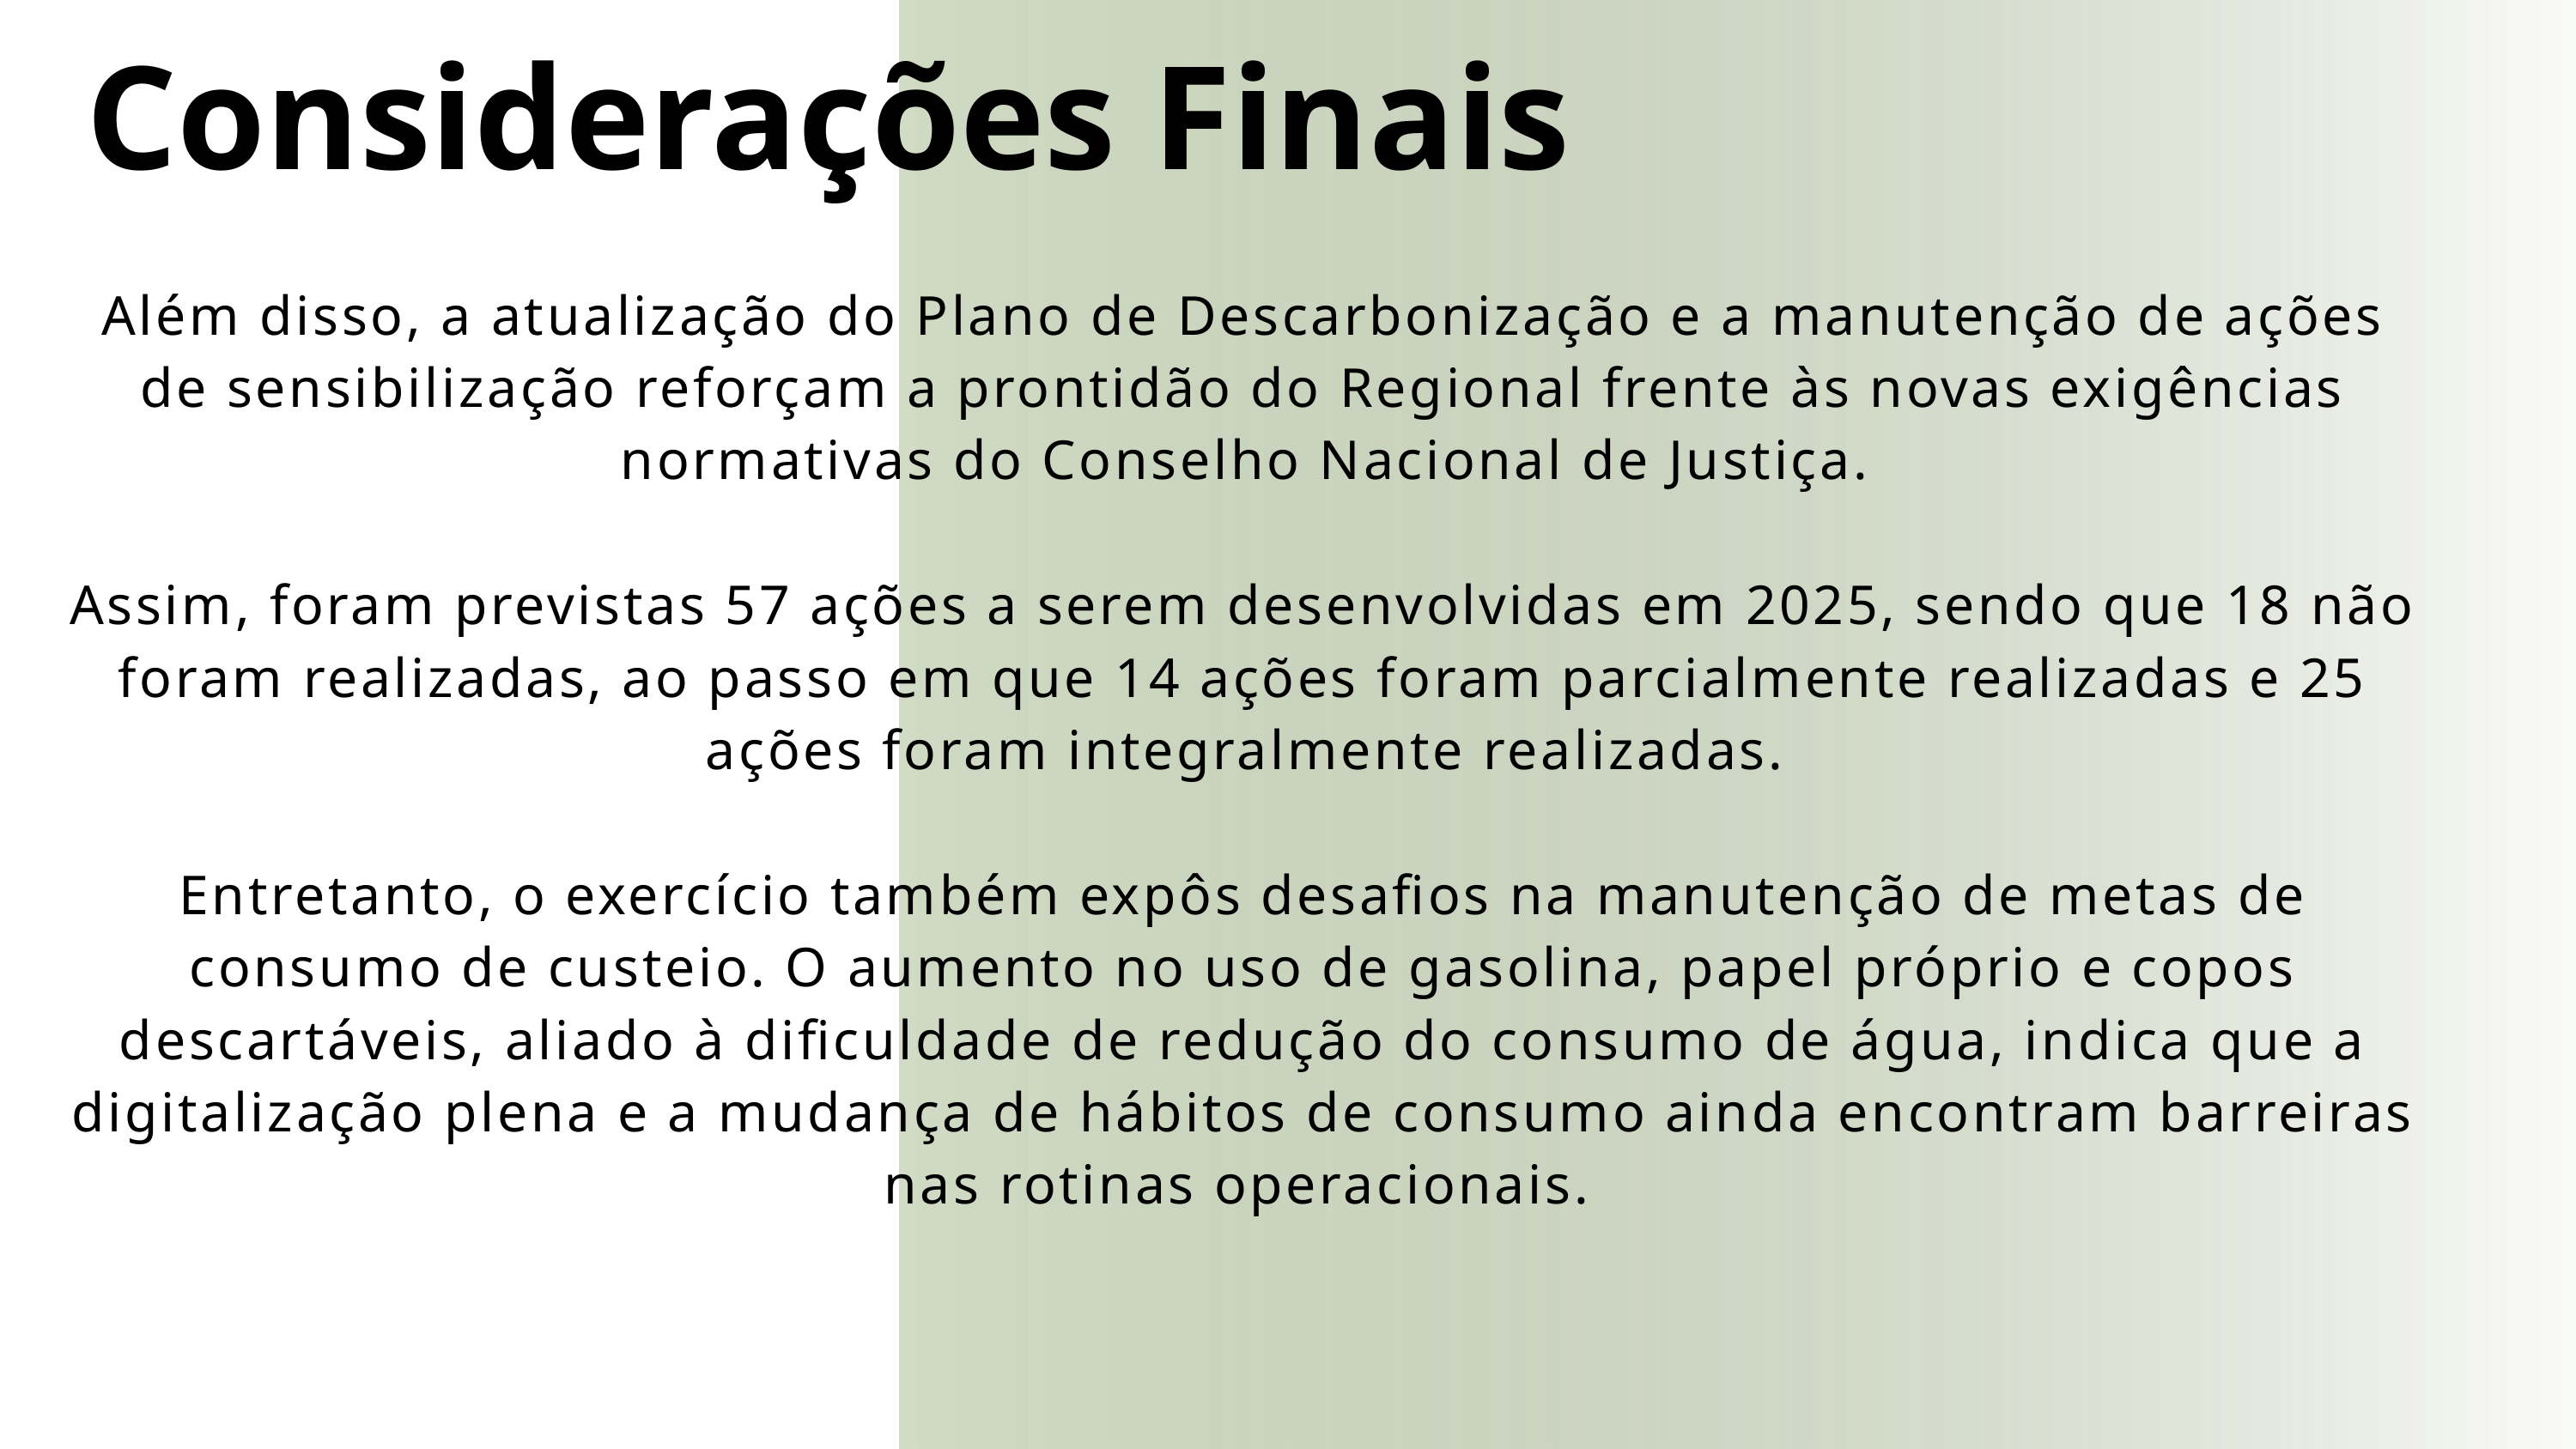

Considerações Finais
Além disso, a atualização do Plano de Descarbonização e a manutenção de ações de sensibilização reforçam a prontidão do Regional frente às novas exigências normativas do Conselho Nacional de Justiça.
Assim, foram previstas 57 ações a serem desenvolvidas em 2025, sendo que 18 não foram realizadas, ao passo em que 14 ações foram parcialmente realizadas e 25 ações foram integralmente realizadas.
Entretanto, o exercício também expôs desafios na manutenção de metas de consumo de custeio. O aumento no uso de gasolina, papel próprio e copos descartáveis, aliado à dificuldade de redução do consumo de água, indica que a digitalização plena e a mudança de hábitos de consumo ainda encontram barreiras nas rotinas operacionais.